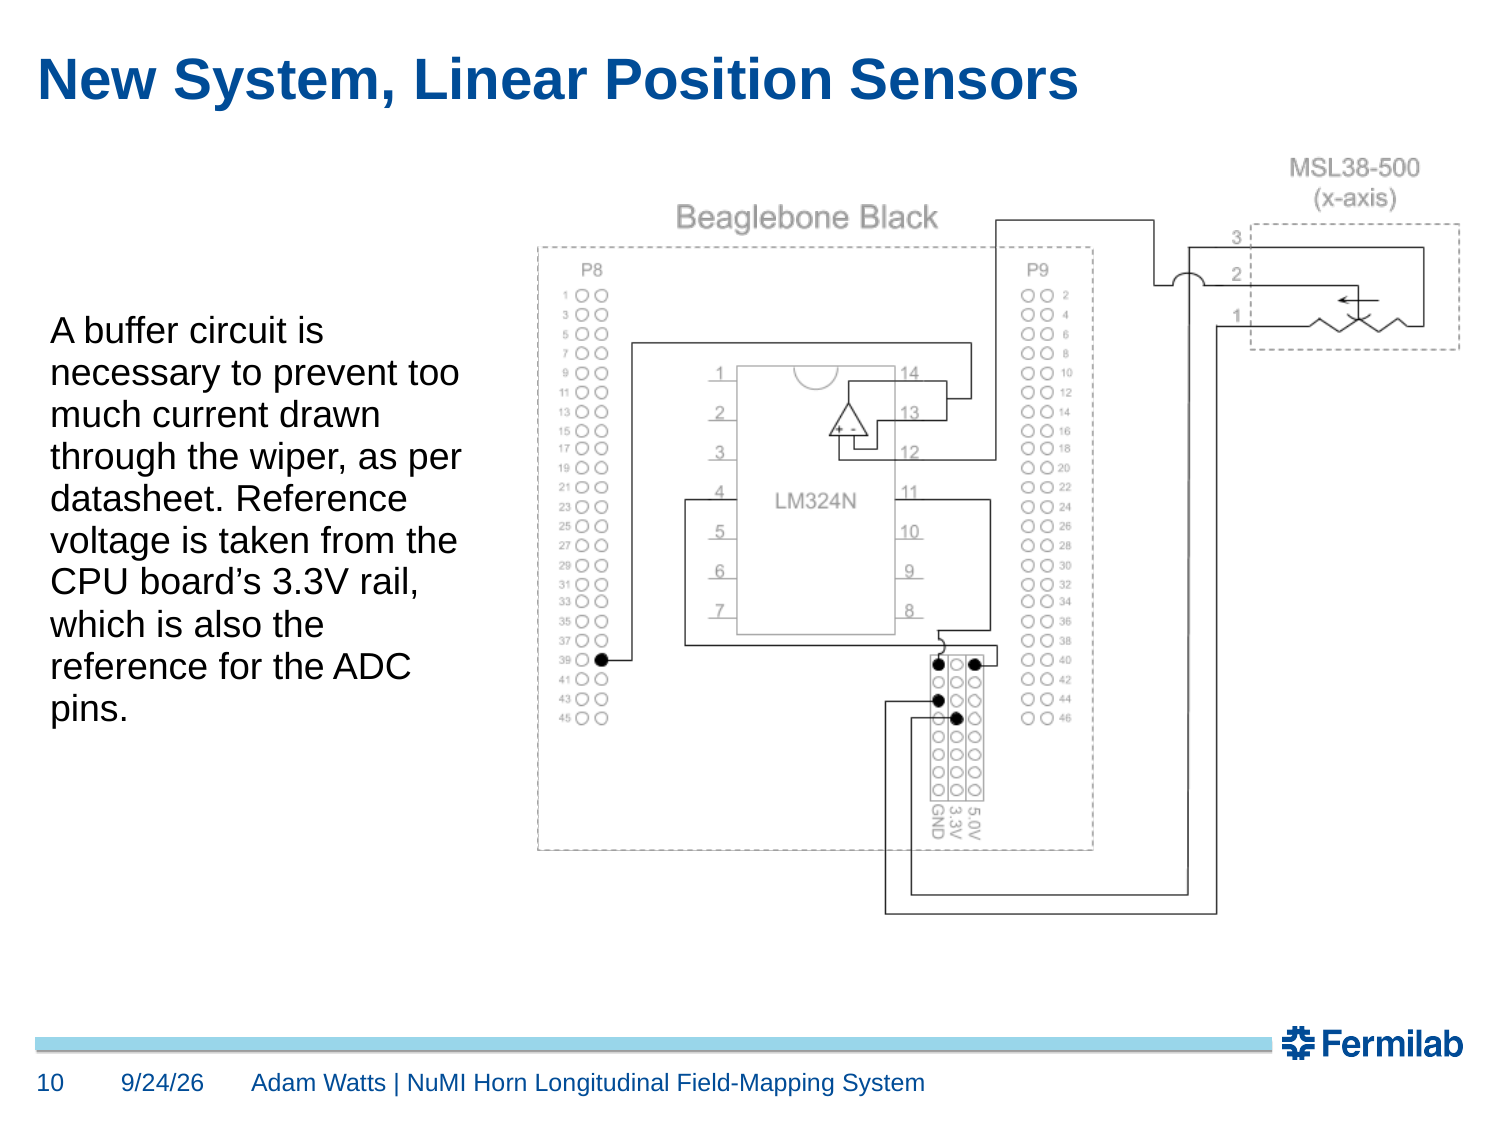

# New System, Linear Position Sensors
A buffer circuit is necessary to prevent too much current drawn through the wiper, as per datasheet. Reference voltage is taken from the CPU board’s 3.3V rail, which is also the reference for the ADC pins.
Adam Watts | NuMI Horn Longitudinal Field-Mapping System